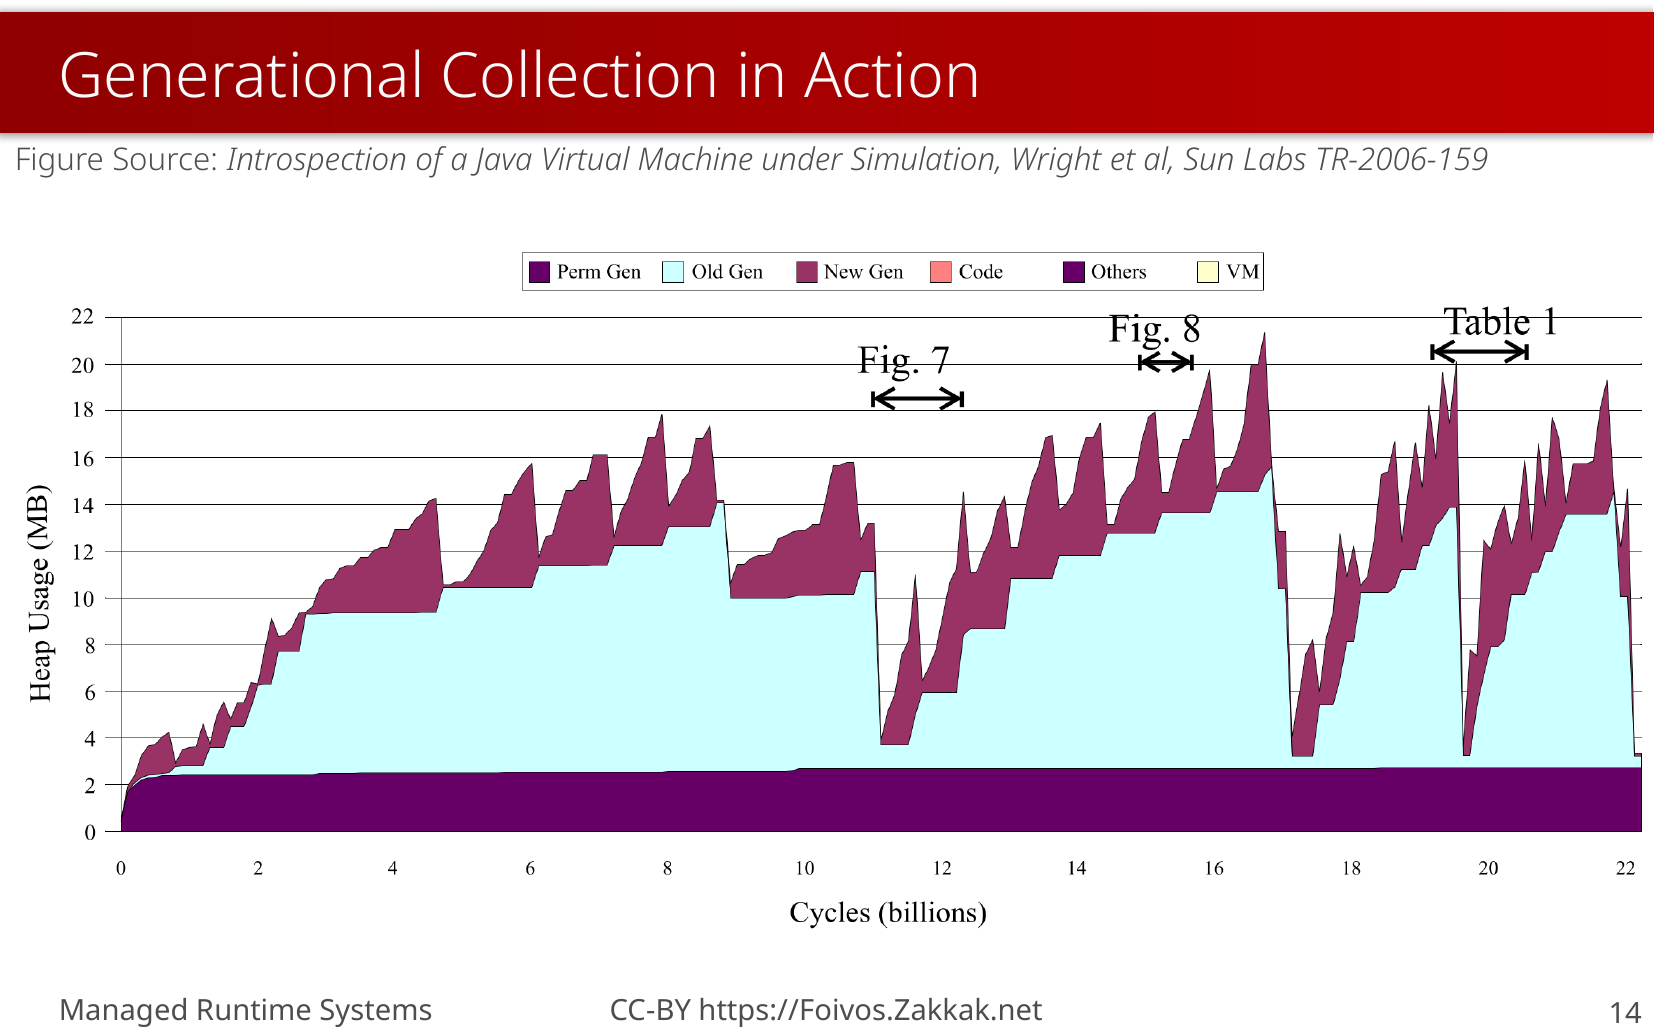

# Generational Collection in Action
Figure Source: Introspection of a Java Virtual Machine under Simulation, Wright et al, Sun Labs TR-2006-159
Managed Runtime Systems
CC-BY https://Foivos.Zakkak.net
14